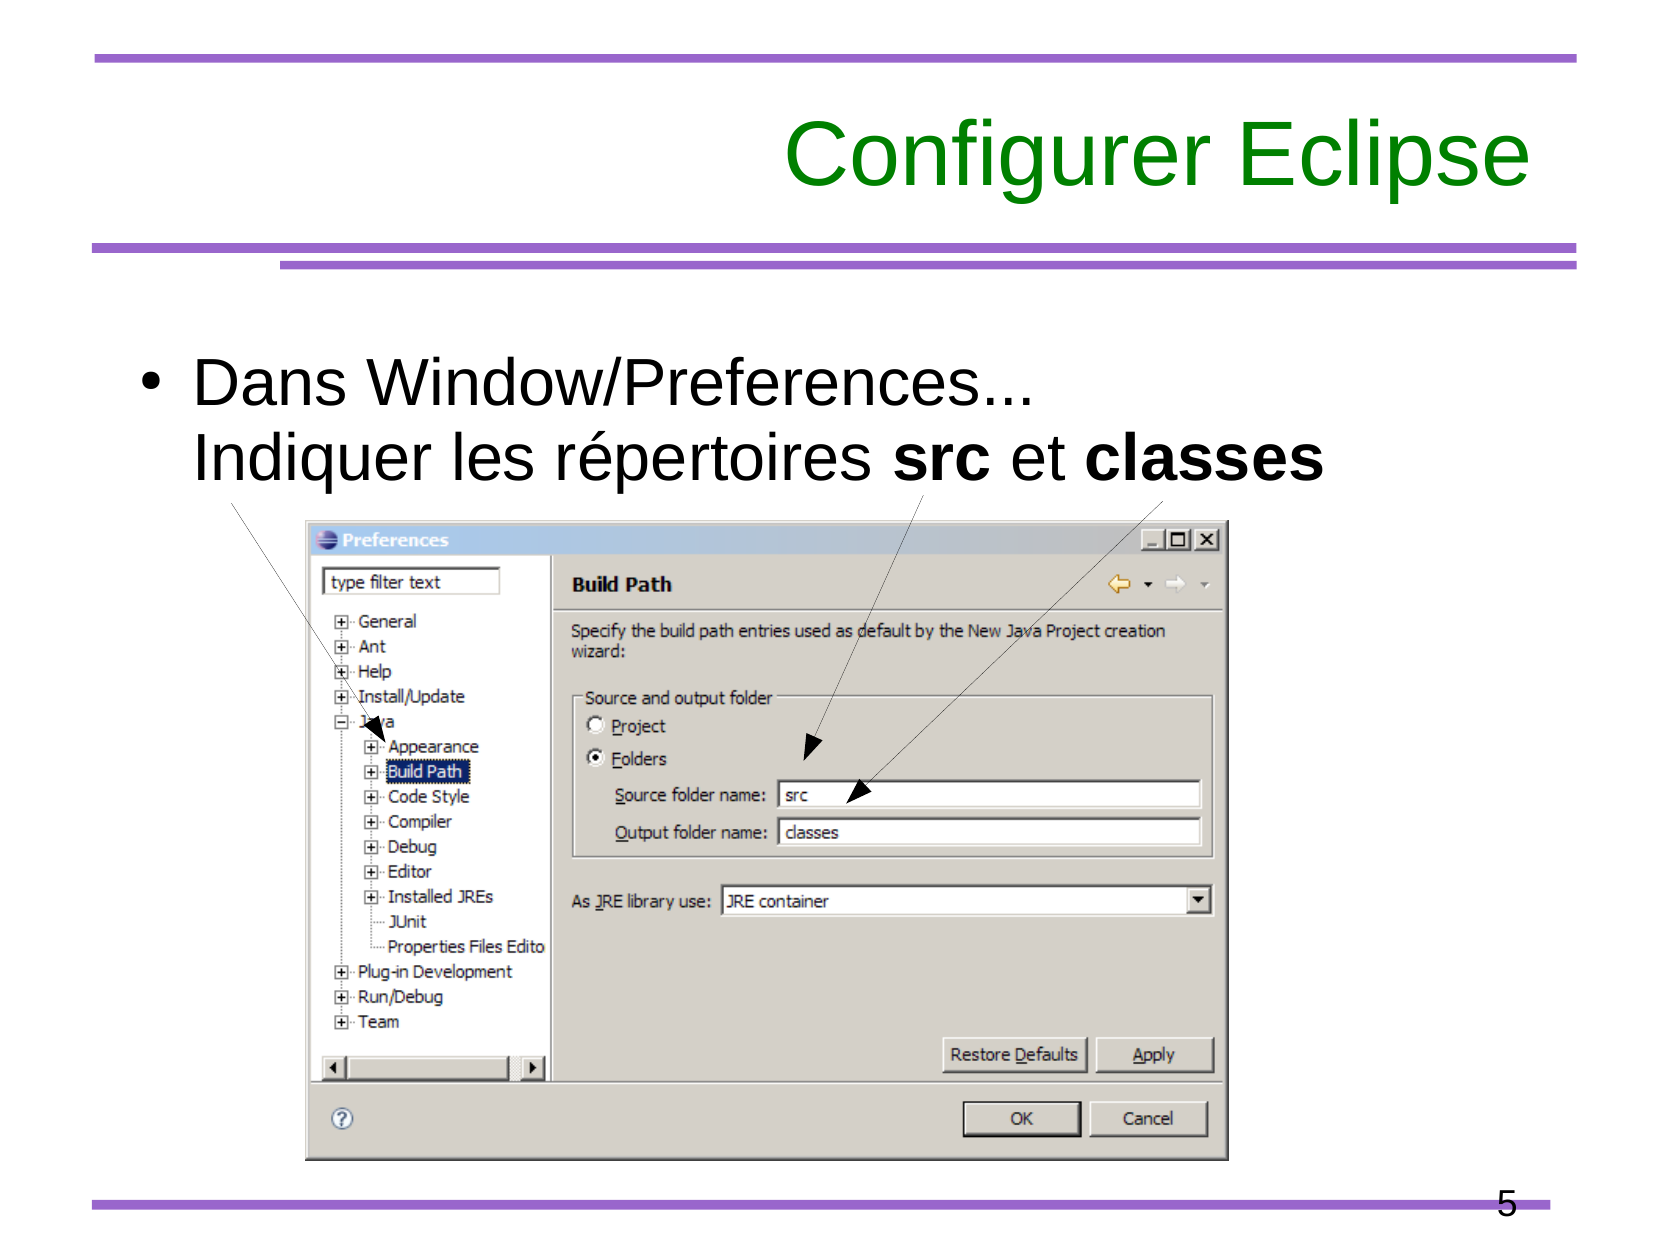

# Configurer Eclipse
Dans Window/Preferences...
Indiquer les répertoires src et classes